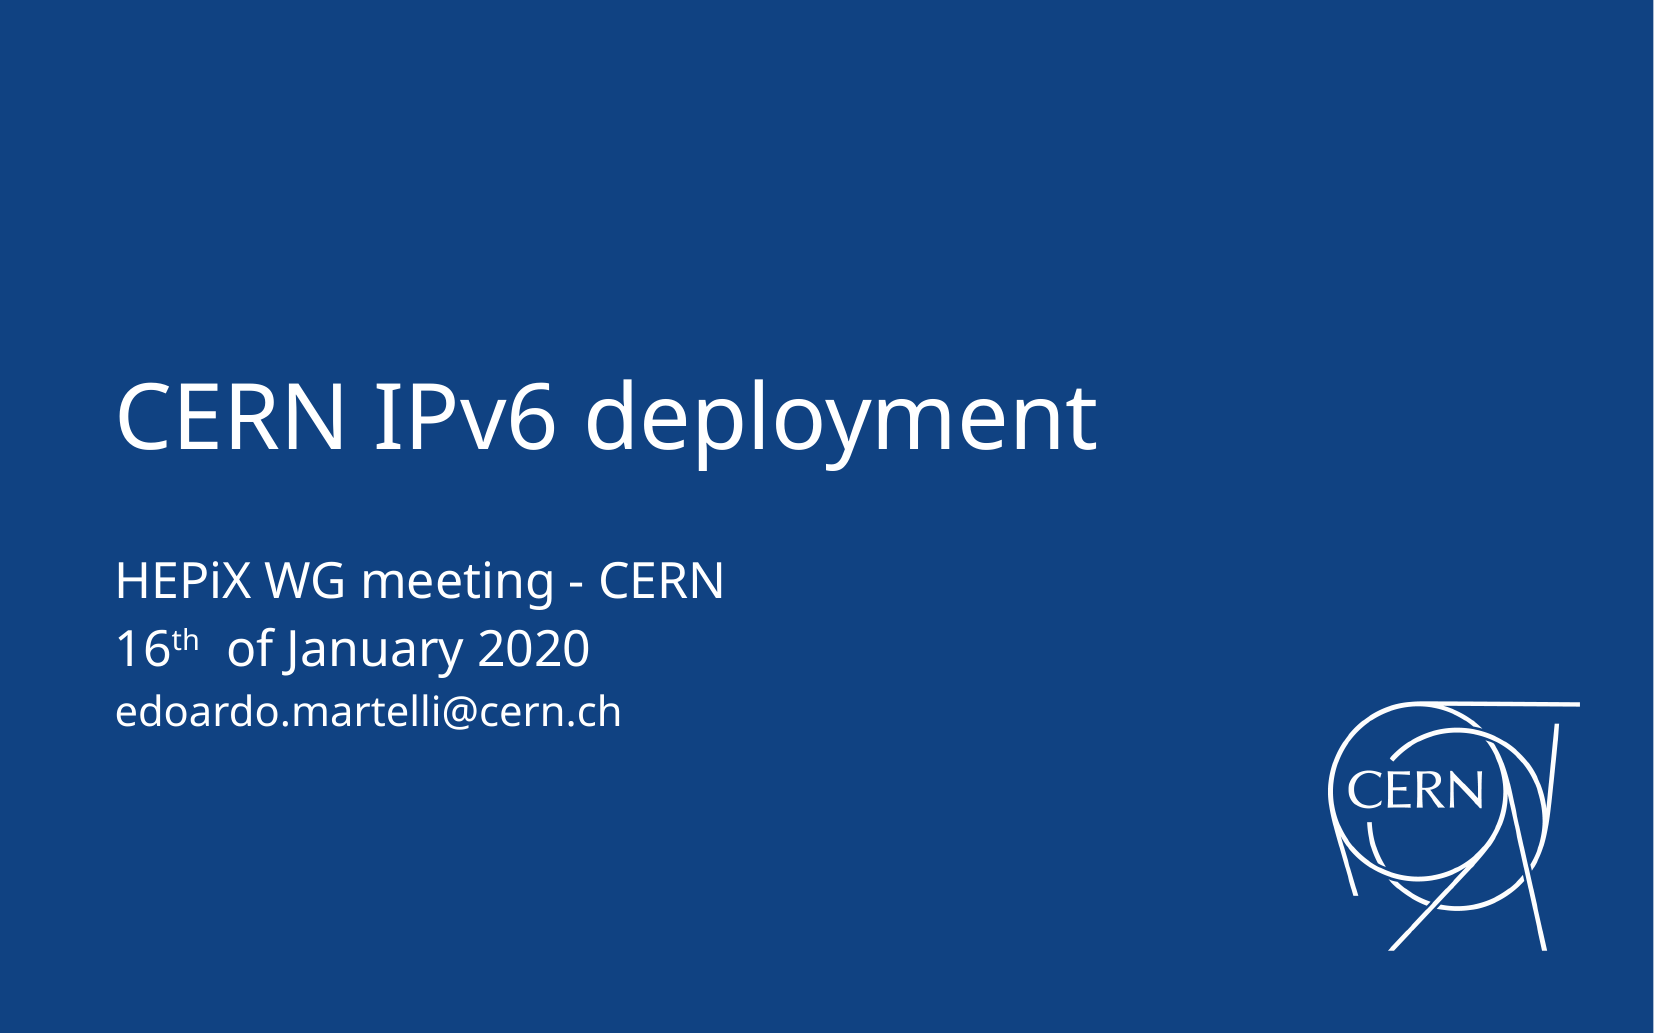

# CERN IPv6 deployment HEPiX WG meeting - CERN 16th of January 2020 edoardo.martelli@cern.ch